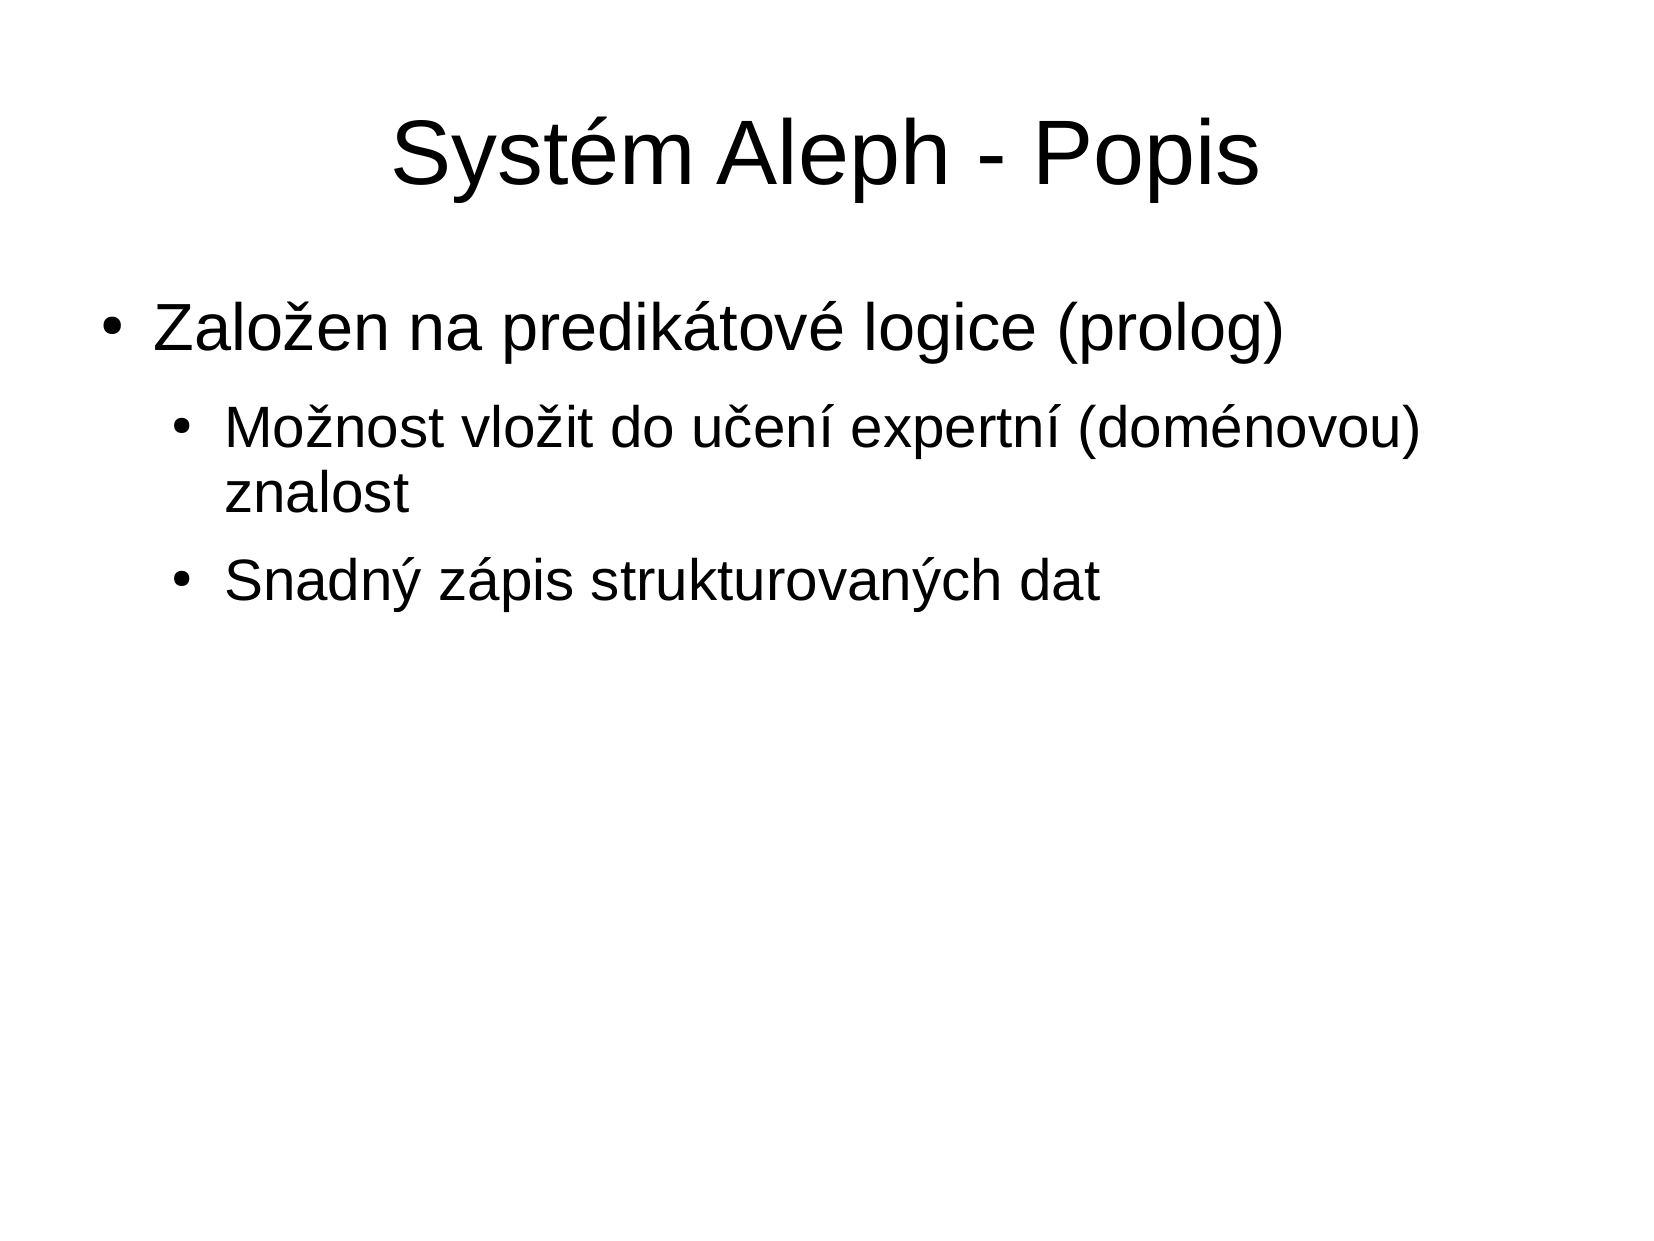

# Systém Aleph - Popis
Založen na predikátové logice (prolog)
Možnost vložit do učení expertní (doménovou) znalost
Snadný zápis strukturovaných dat